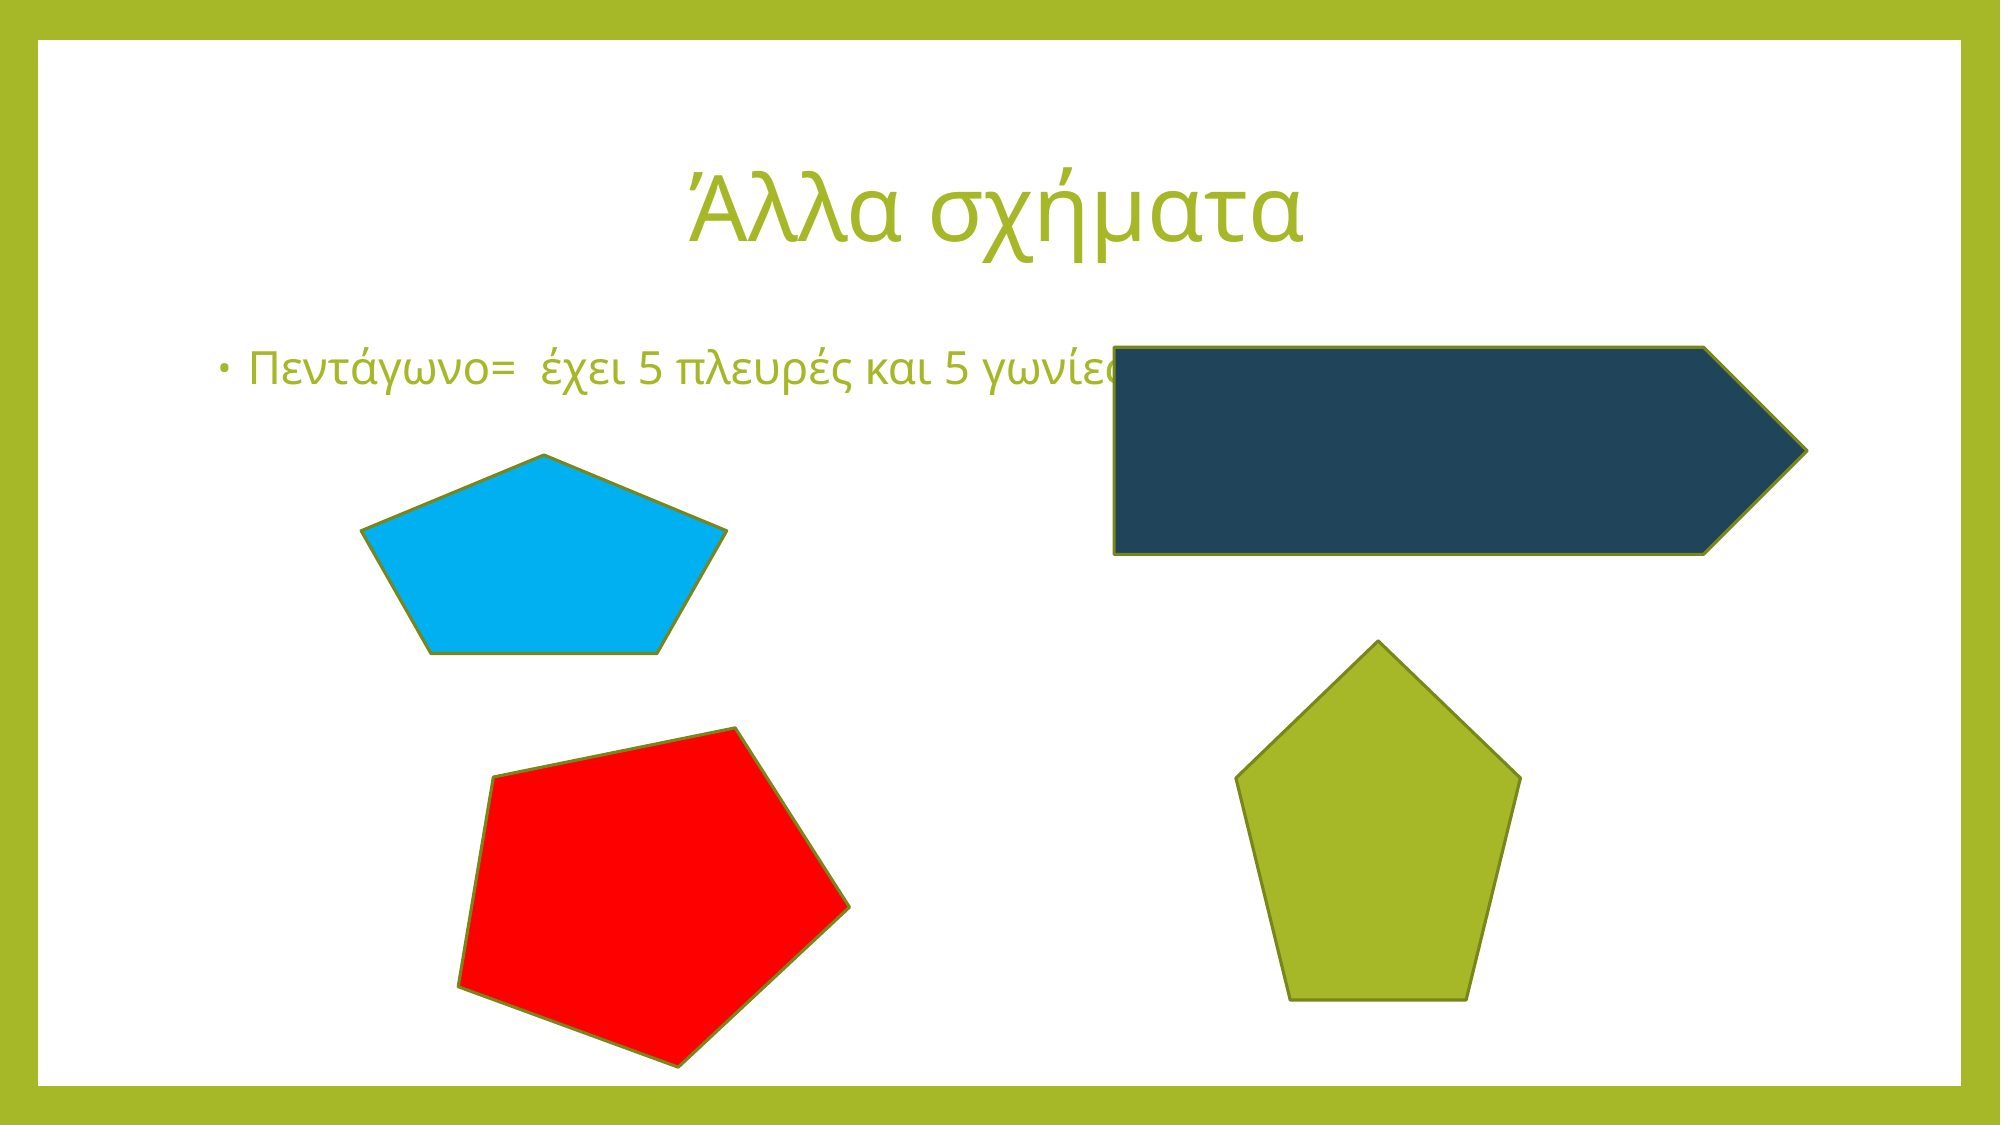

# Άλλα σχήματα
Πεντάγωνο= έχει 5 πλευρές και 5 γωνίες